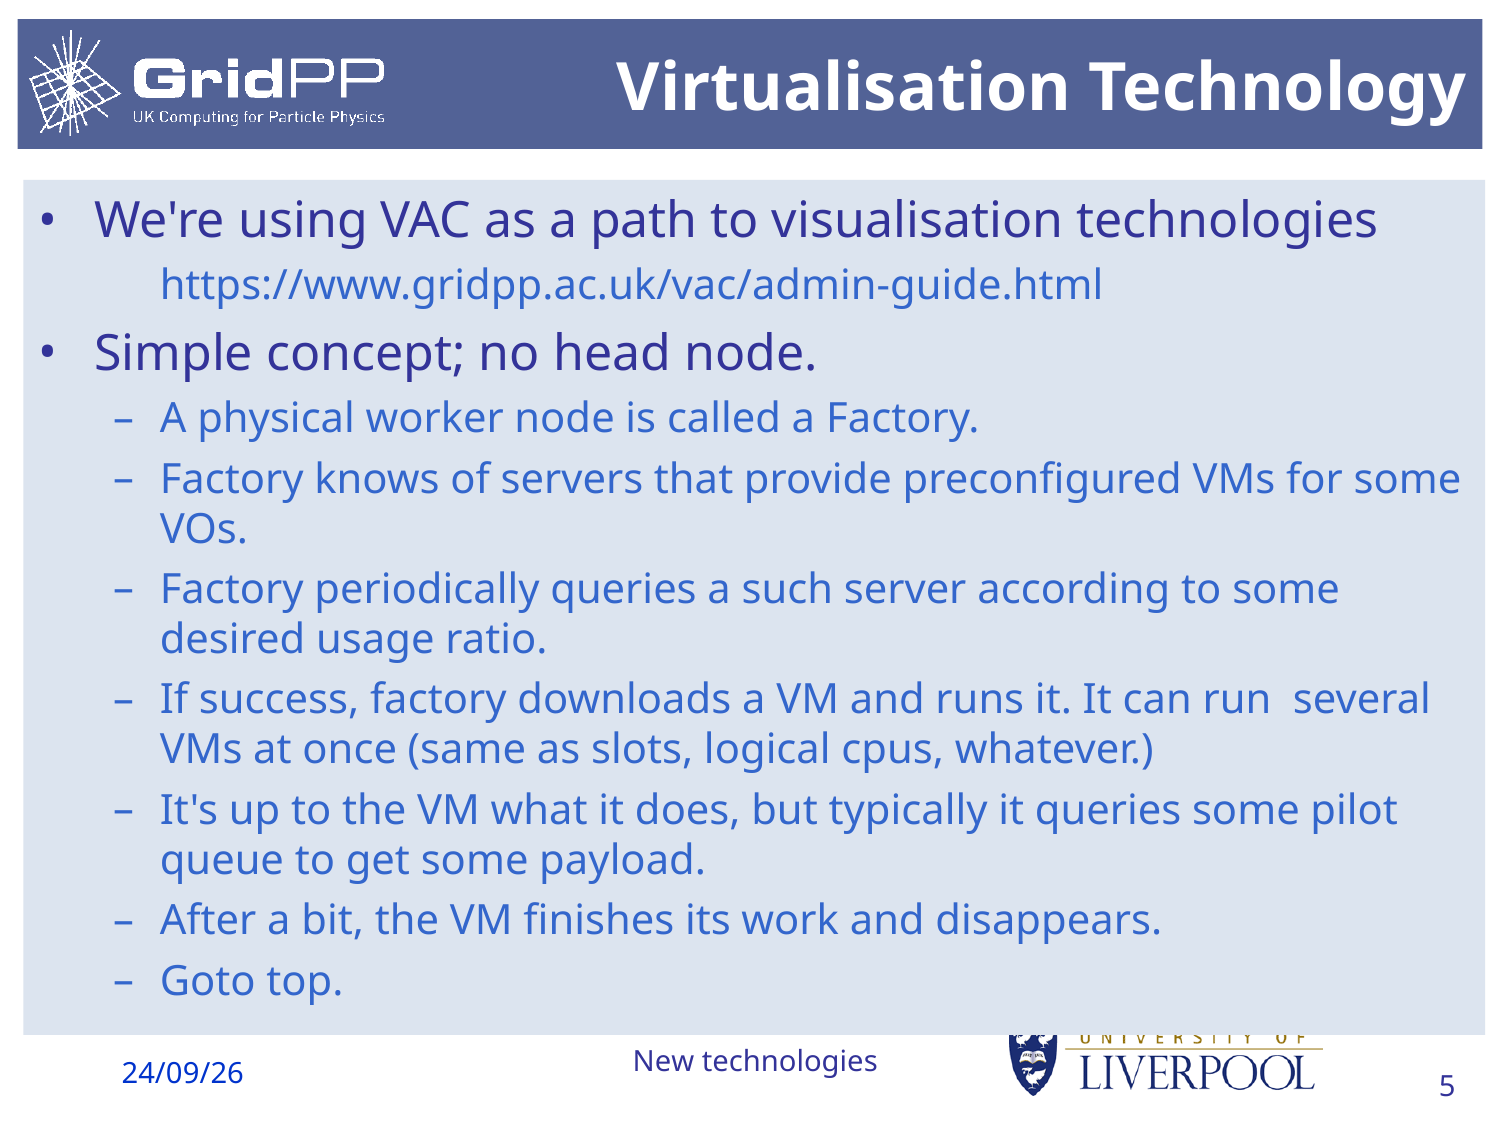

# Virtualisation Technology
We're using VAC as a path to visualisation technologies
https://www.gridpp.ac.uk/vac/admin-guide.html
Simple concept; no head node.
A physical worker node is called a Factory.
Factory knows of servers that provide preconfigured VMs for some VOs.
Factory periodically queries a such server according to some desired usage ratio.
If success, factory downloads a VM and runs it. It can run several VMs at once (same as slots, logical cpus, whatever.)
It's up to the VM what it does, but typically it queries some pilot queue to get some payload.
After a bit, the VM finishes its work and disappears.
Goto top.
New technologies